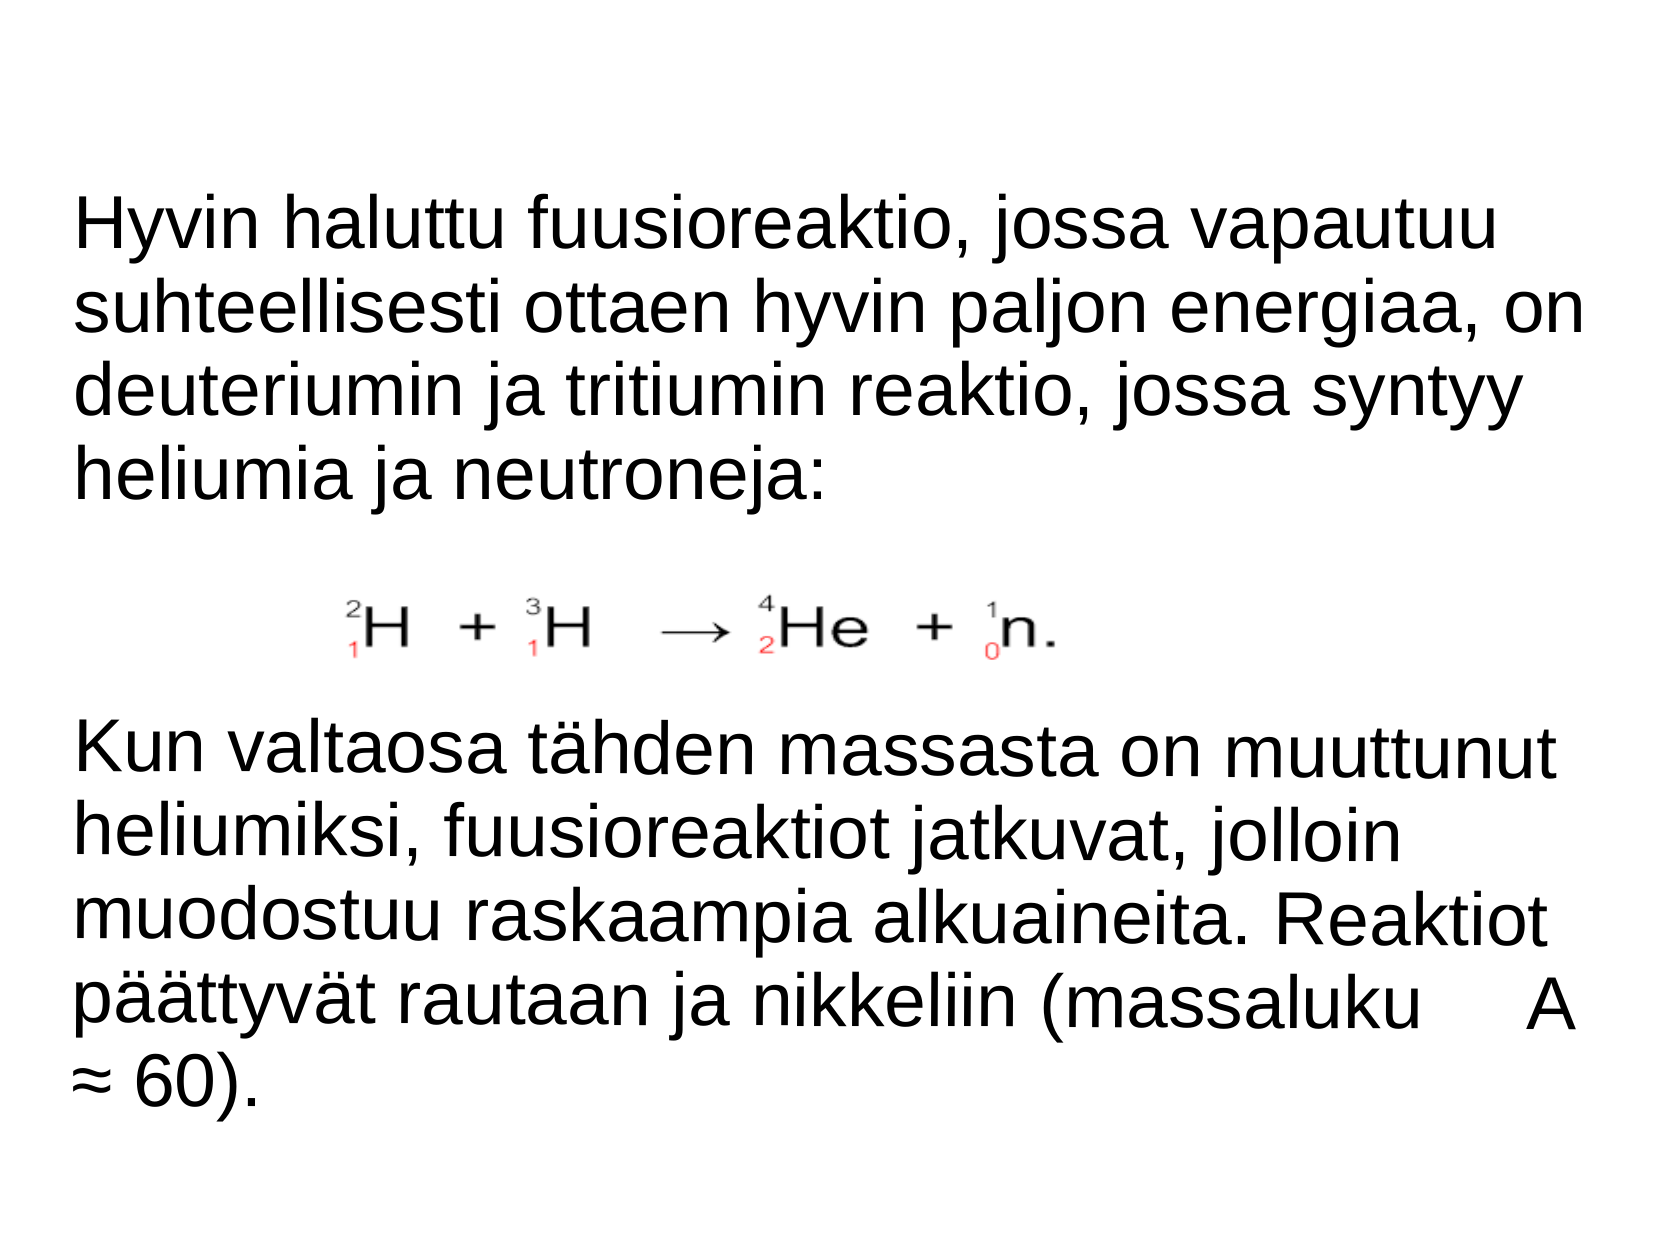

Hyvin haluttu fuusioreaktio, jossa vapautuu suhteellisesti ottaen hyvin paljon energiaa, on deuteriumin ja tritiumin reaktio, jossa syntyy heliumia ja neutroneja:
Kun valtaosa tähden massasta on muuttunut heliumiksi, fuusioreaktiot jatkuvat, jolloin muodostuu raskaampia alkuaineita. Reaktiot päättyvät rautaan ja nikkeliin (massaluku A ≈ 60).